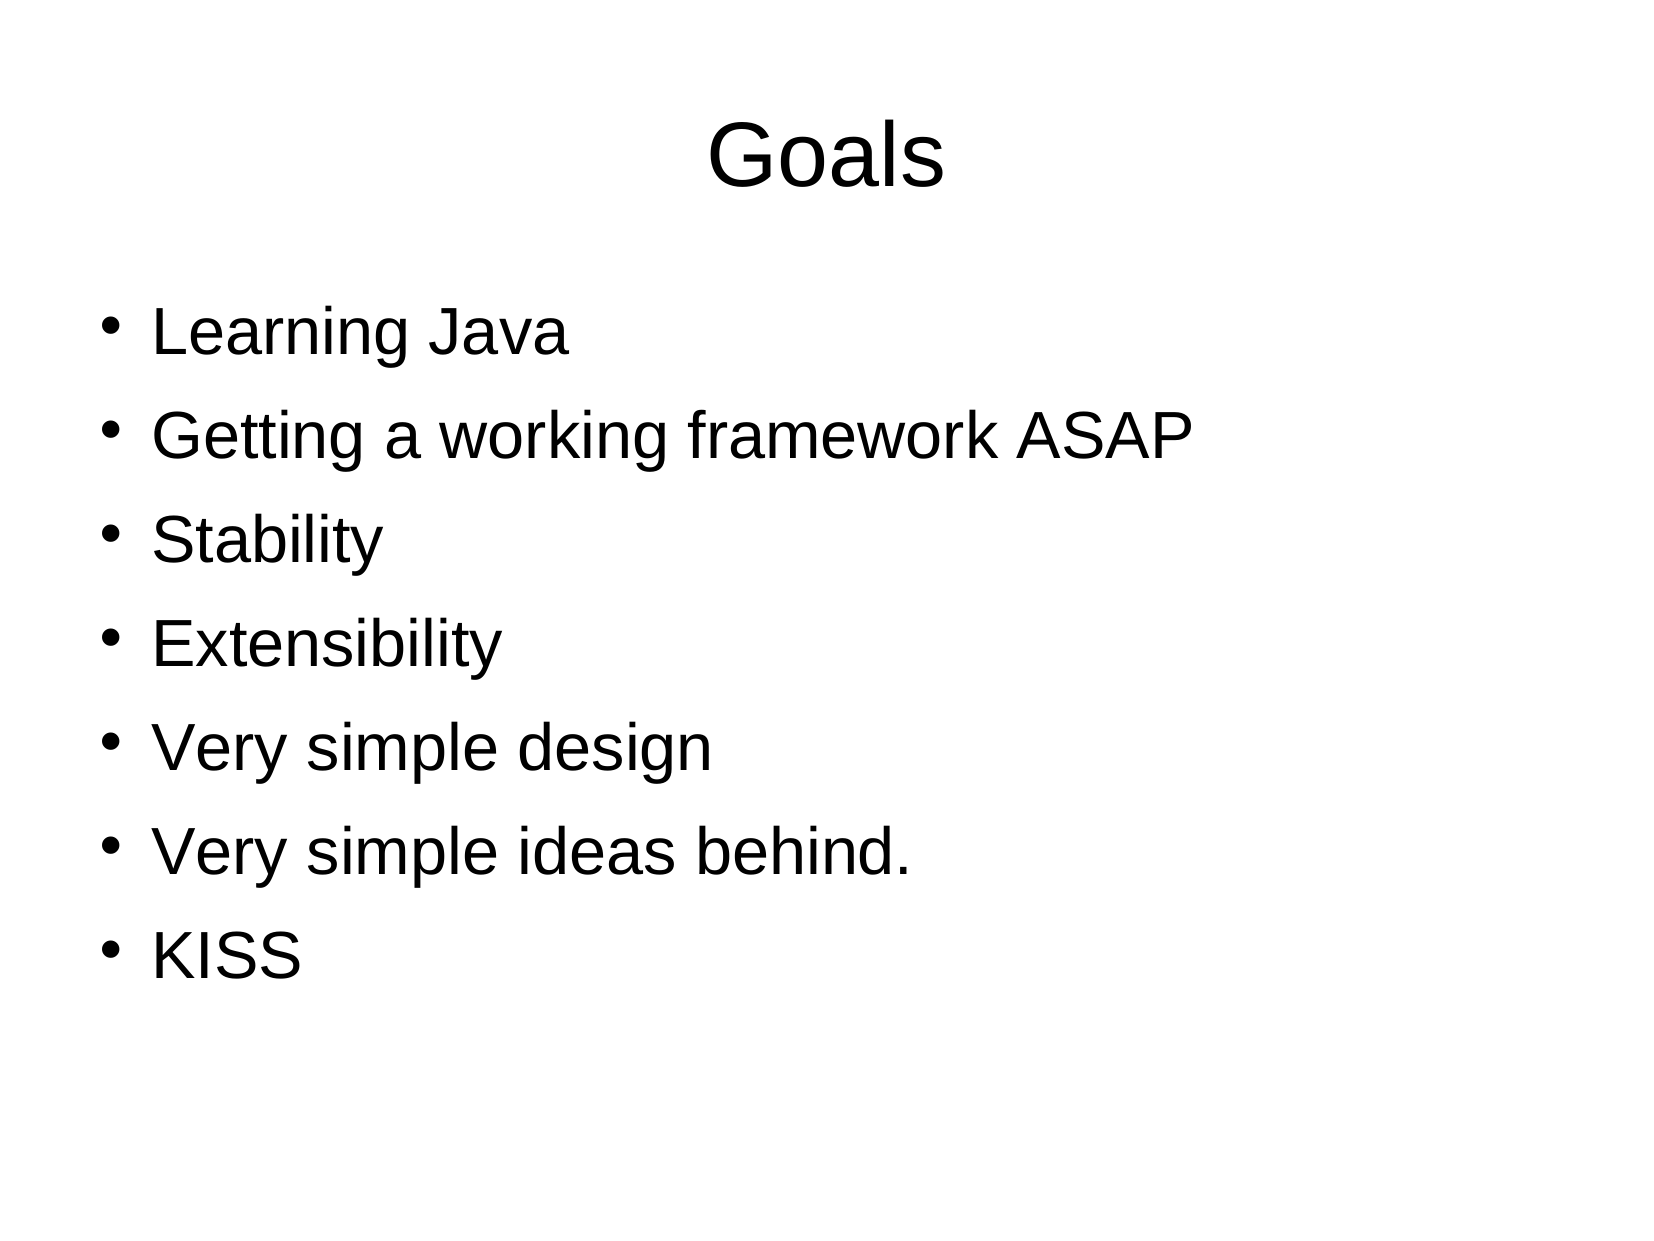

# Goals
Learning Java
Getting a working framework ASAP
Stability
Extensibility
Very simple design
Very simple ideas behind.
KISS